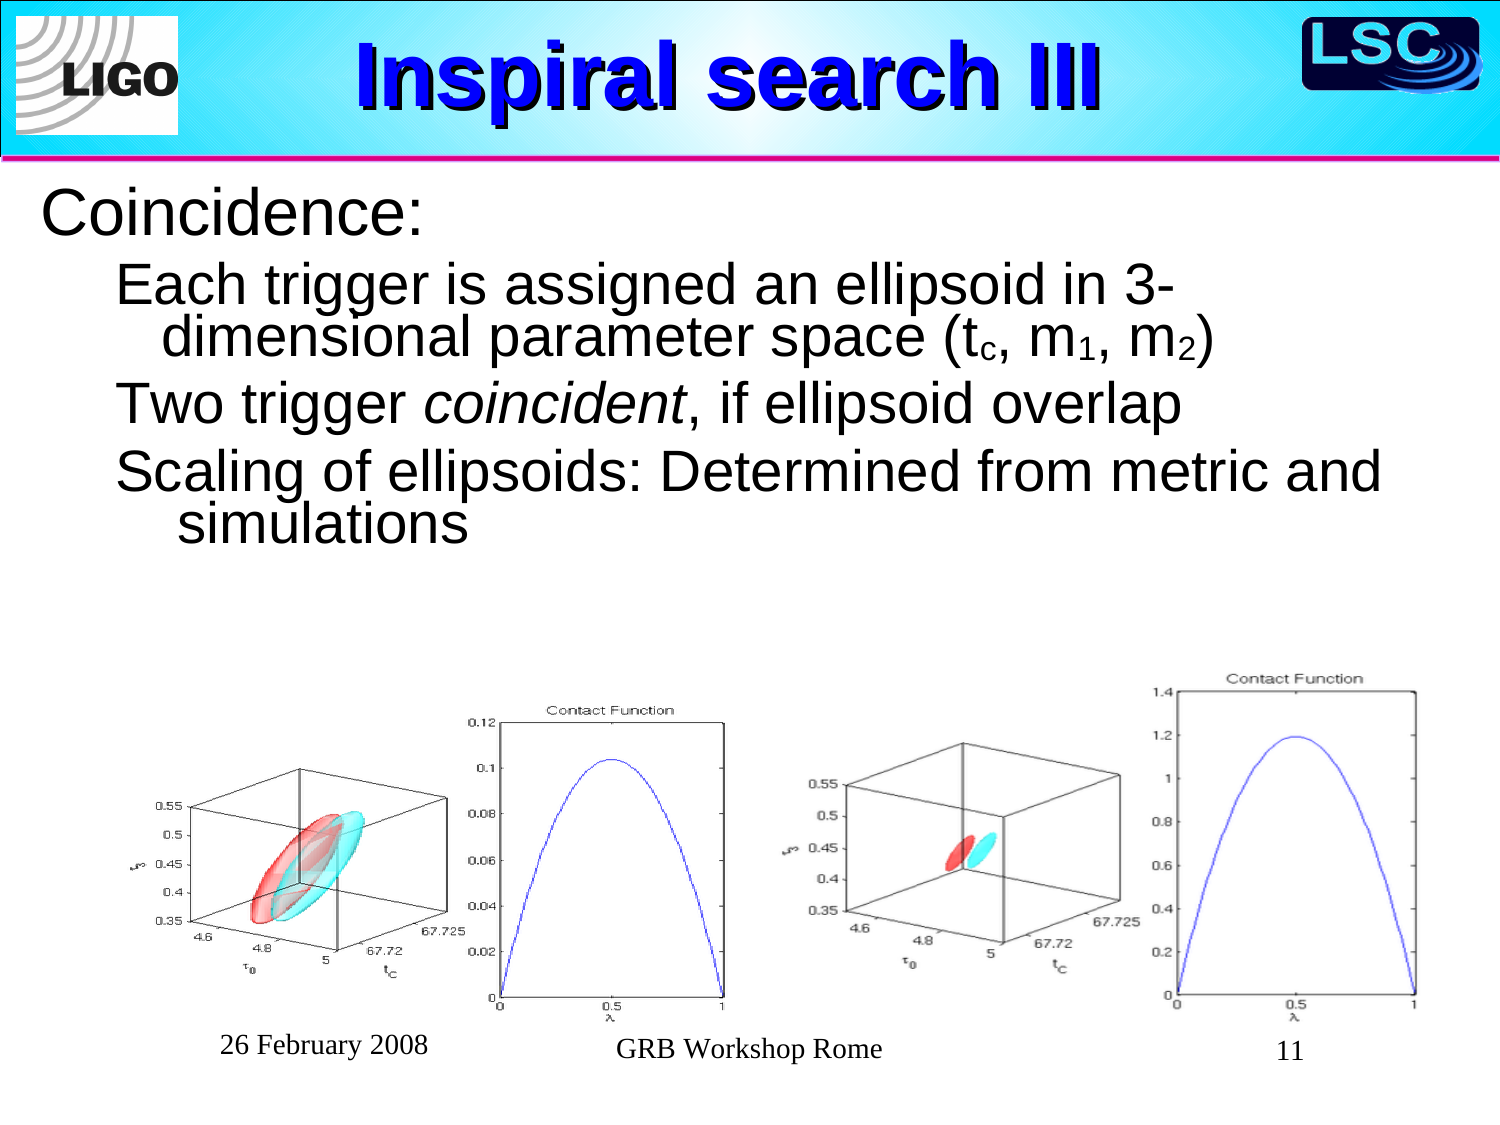

# Inspiral search III
Coincidence:
Each trigger is assigned an ellipsoid in 3-dimensional parameter space (tc, m1, m2)
Two trigger coincident, if ellipsoid overlap
Scaling of ellipsoids: Determined from metric and simulations
26 February 2008
GRB Workshop Rome
11